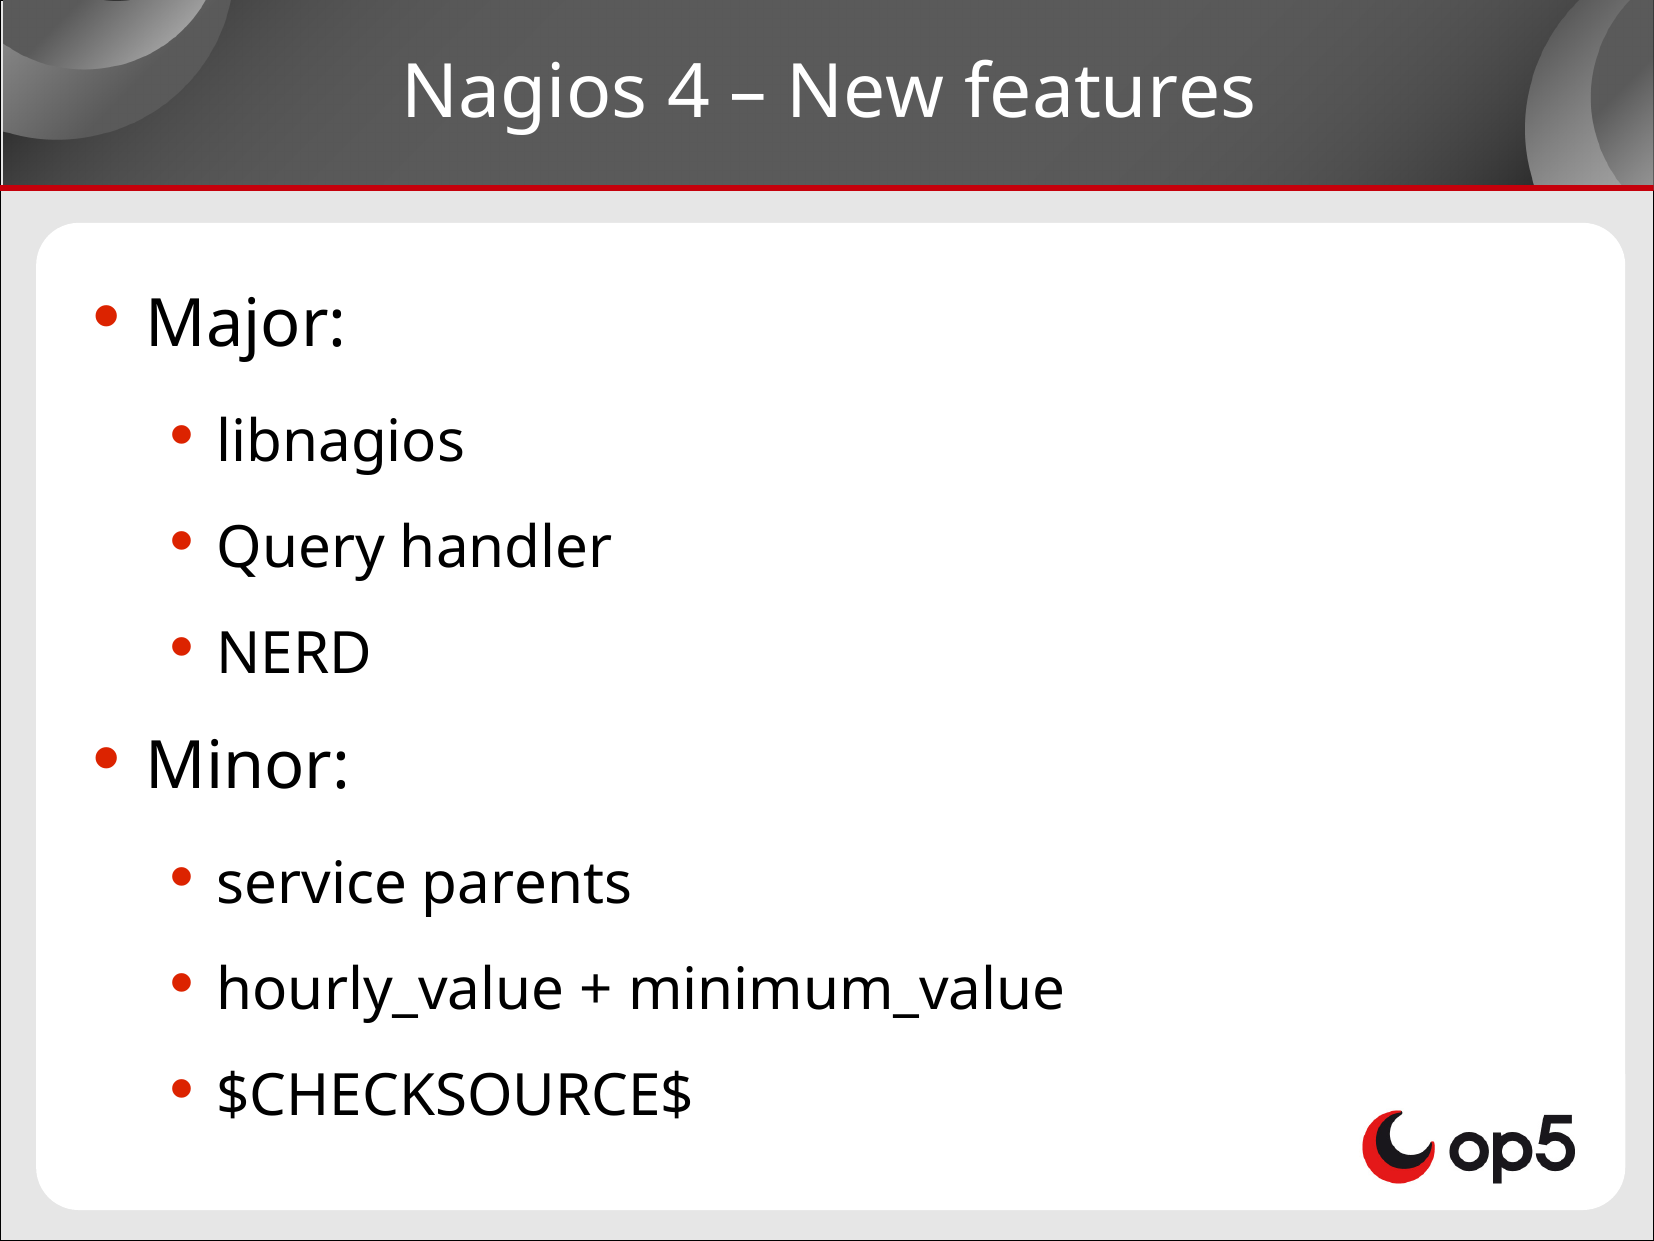

# Nagios 4 – New features
Major:
libnagios
Query handler
NERD
Minor:
service parents
hourly_value + minimum_value
$CHECKSOURCE$